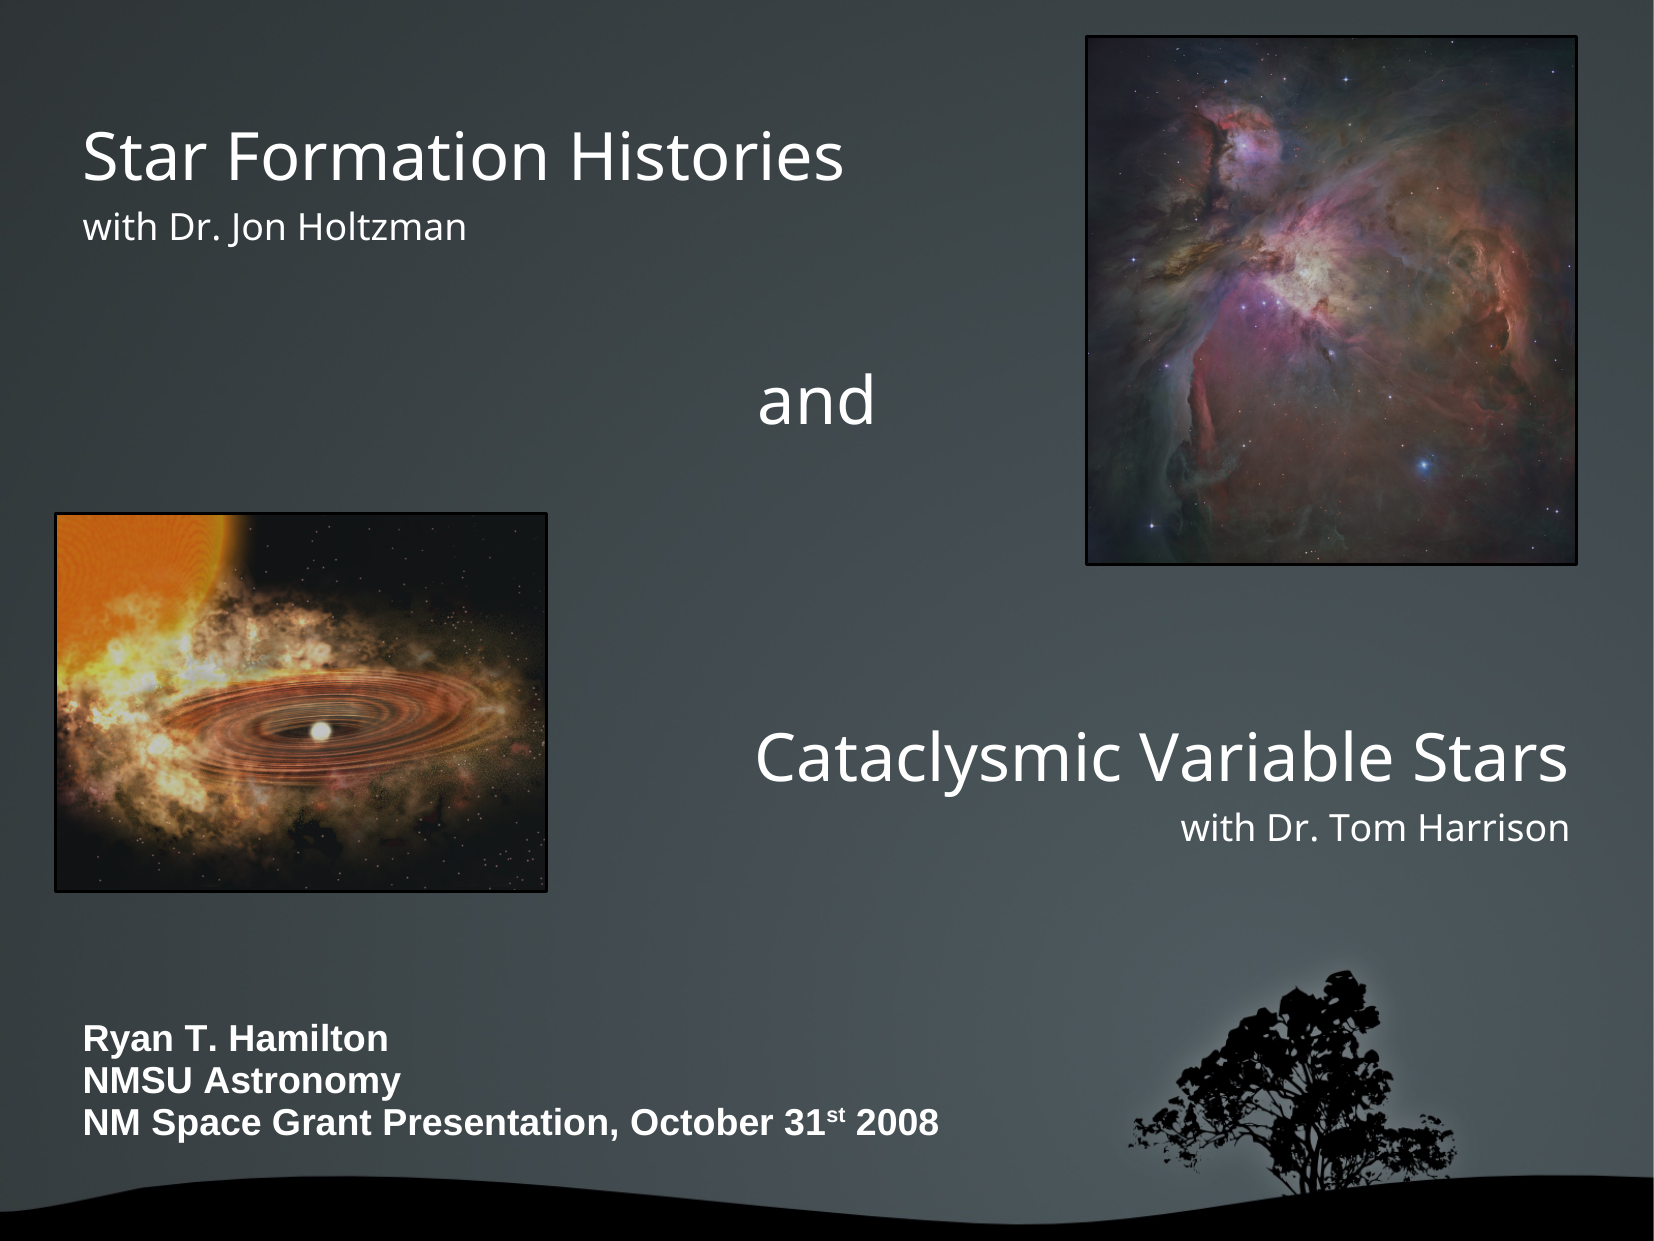

Star Formation Histories
with Dr. Jon Holtzman
and
Cataclysmic Variable Stars
with Dr. Tom Harrison
# Ryan T. Hamilton NMSU Astronomy NM Space Grant Presentation, October 31st 2008